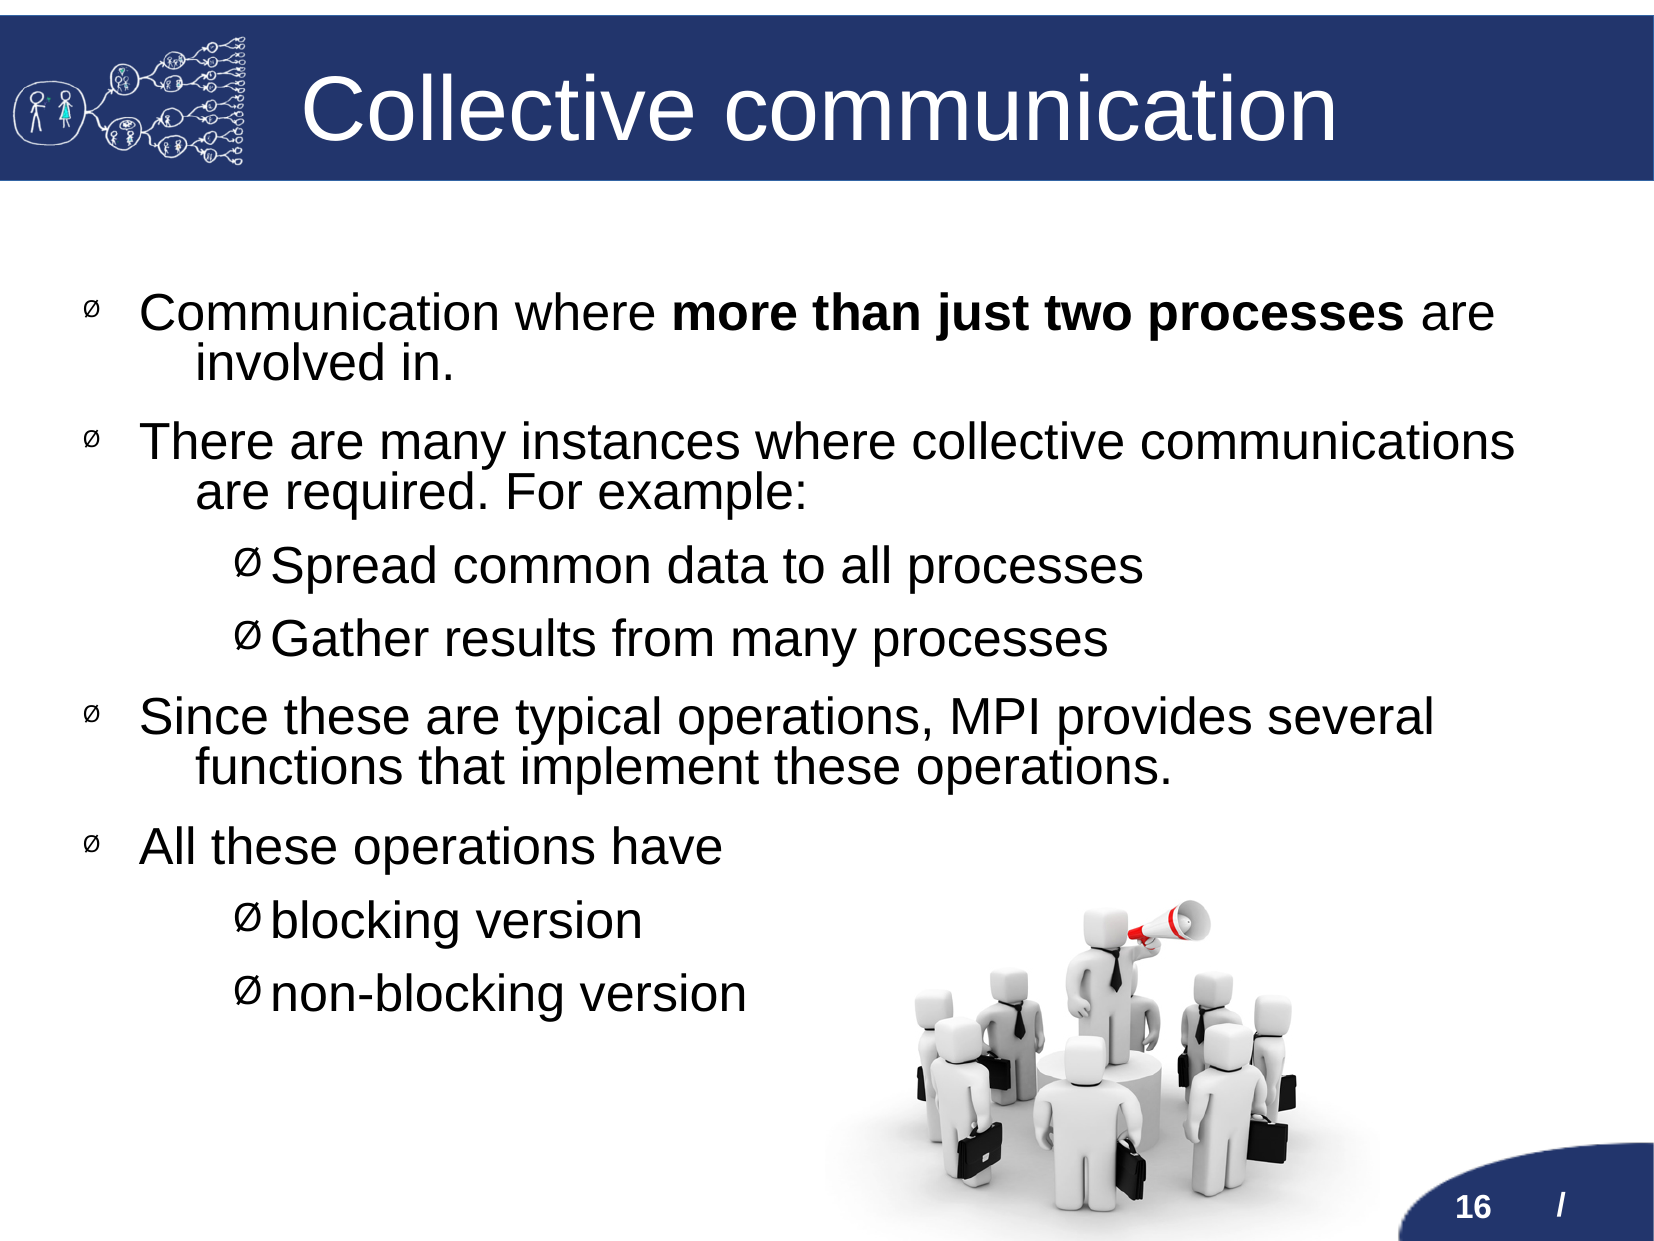

# Collective communication
Communication where more than just two processes are involved in.
There are many instances where collective communications are required. For example:
Spread common data to all processes
Gather results from many processes
Since these are typical operations, MPI provides several functions that implement these operations.
All these operations have
blocking version
non-blocking version